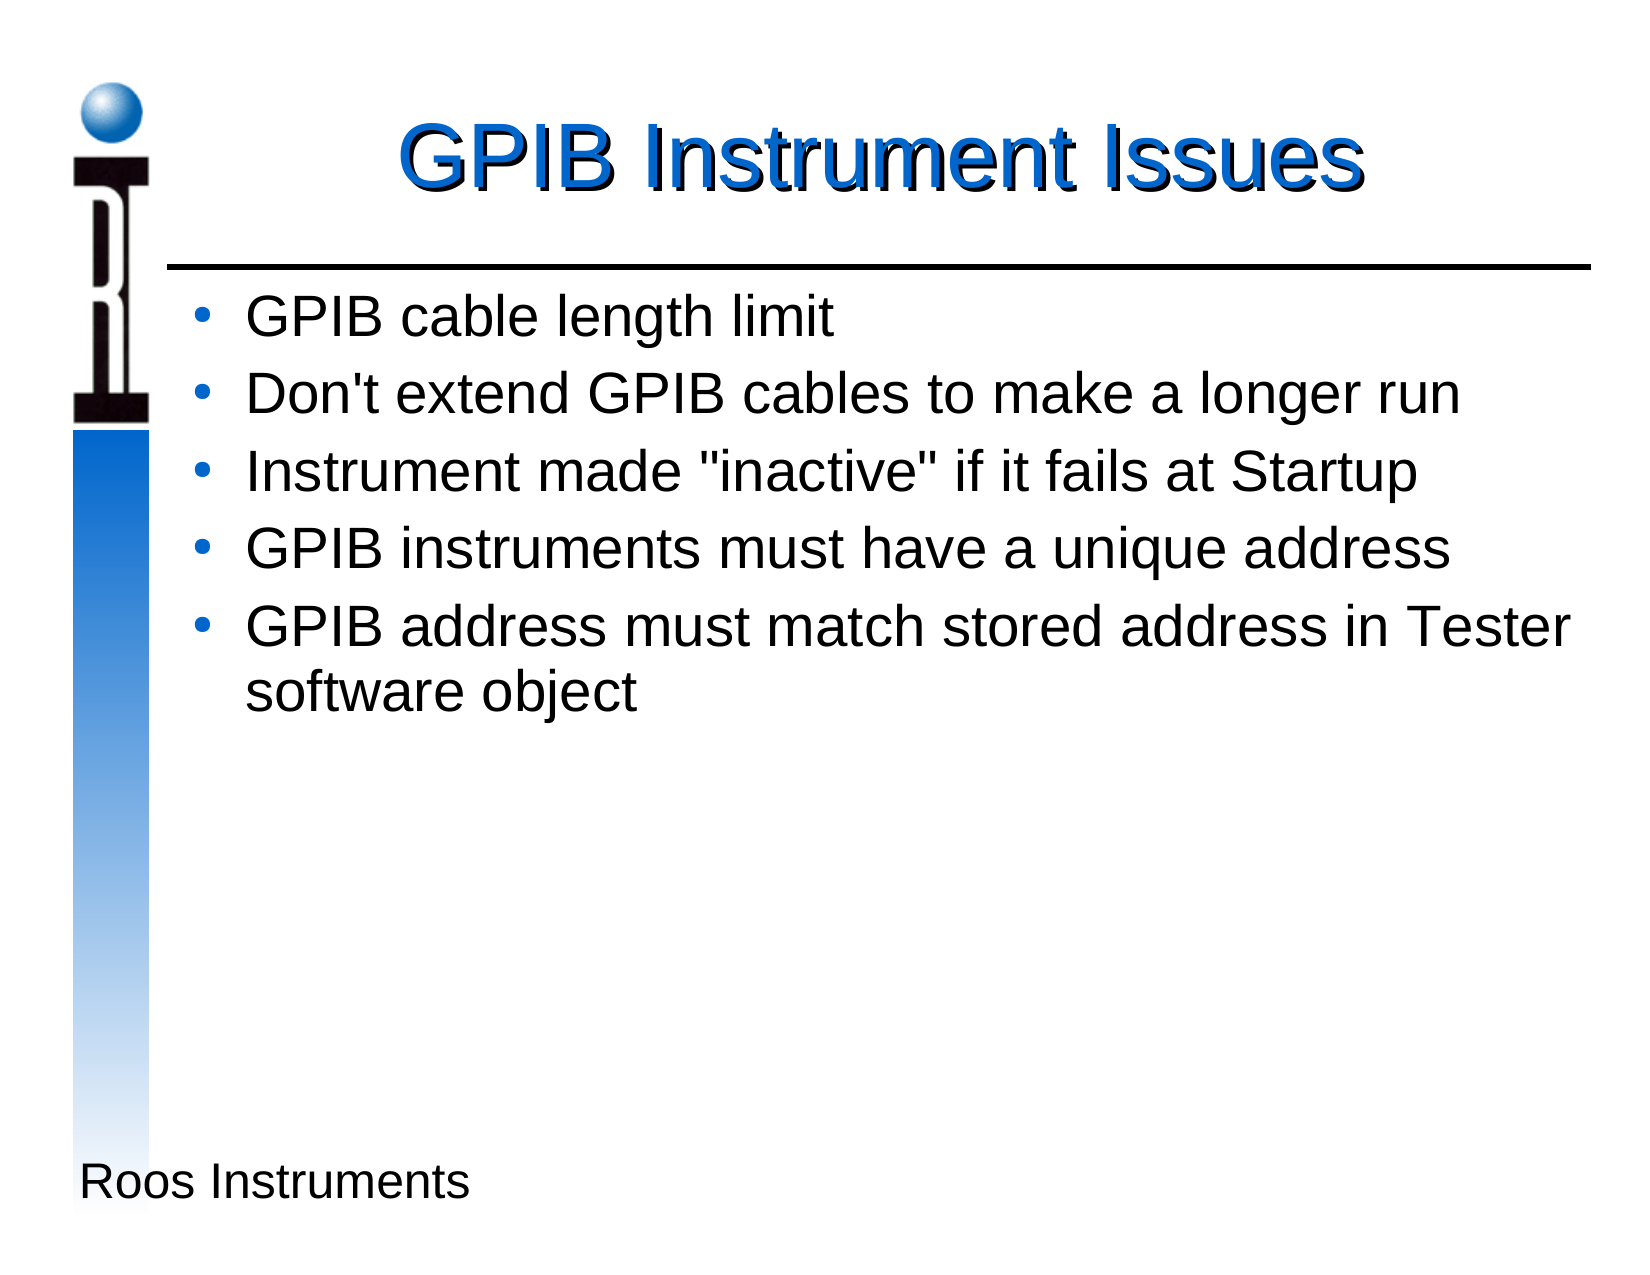

# GPIB Instrument Issues
GPIB cable length limit
Don't extend GPIB cables to make a longer run
Instrument made "inactive" if it fails at Startup
GPIB instruments must have a unique address
GPIB address must match stored address in Tester software object